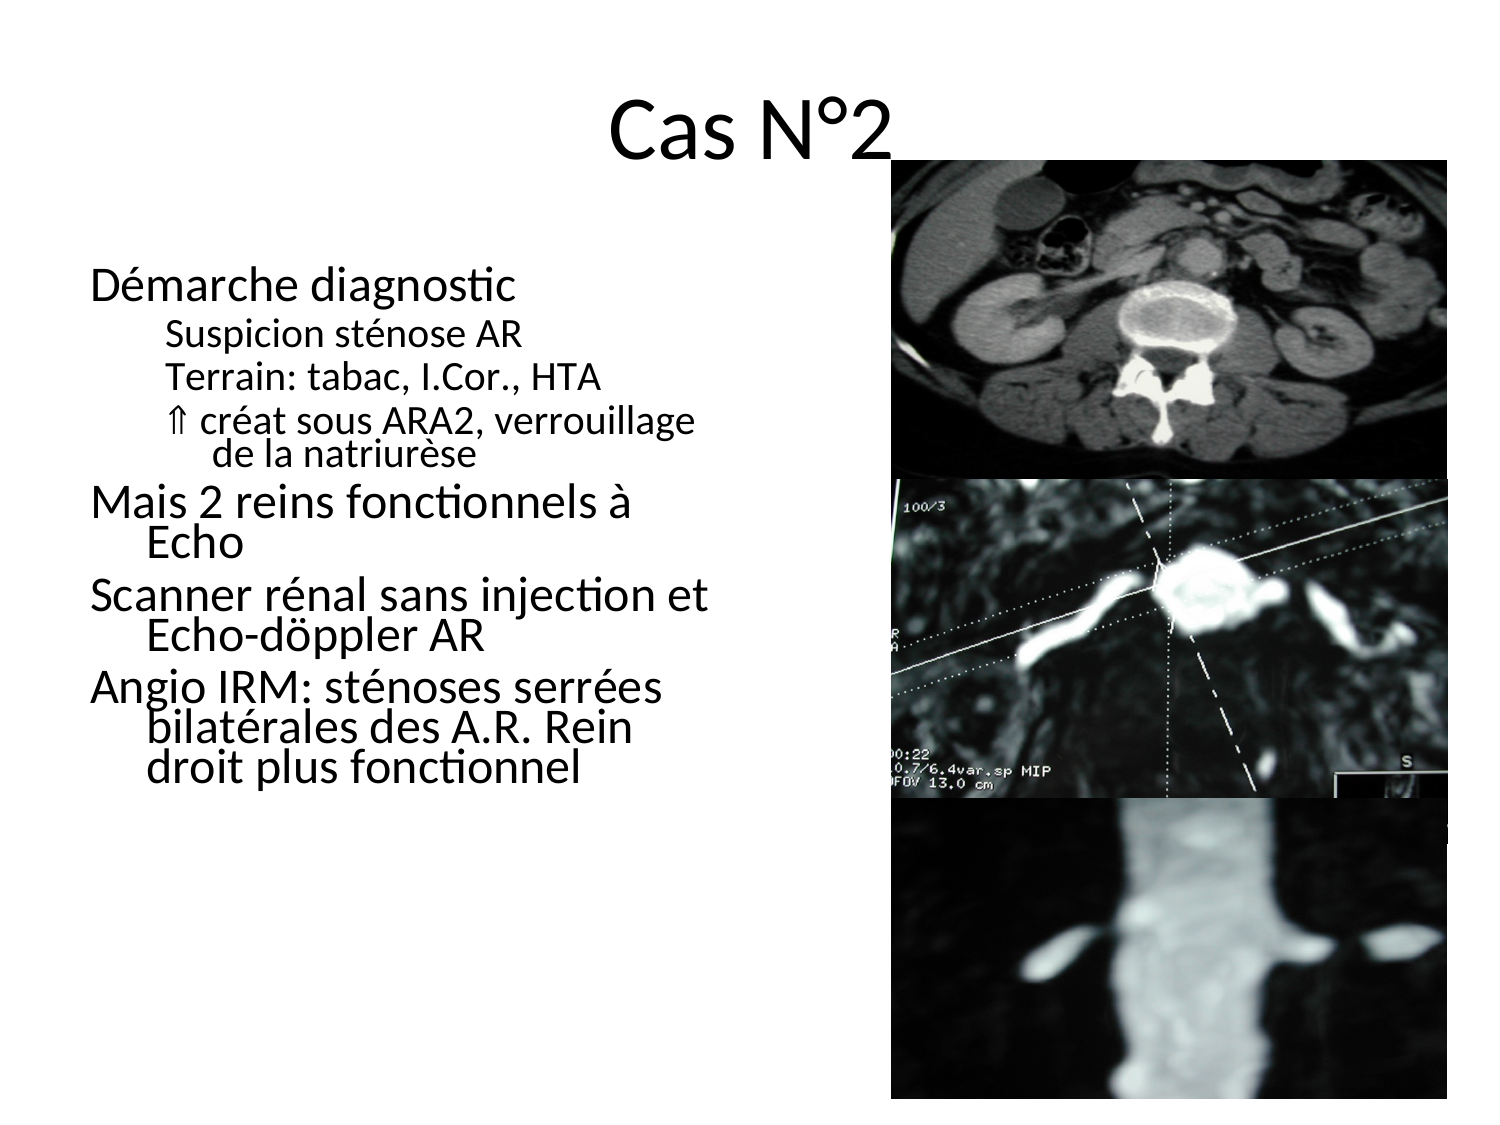

# Cas N°2
Démarche diagnostic
Suspicion sténose AR
Terrain: tabac, I.Cor., HTA
 créat sous ARA2, verrouillage de la natriurèse
Mais 2 reins fonctionnels à Echo
Scanner rénal sans injection et Echo-döppler AR
Angio IRM: sténoses serrées bilatérales des A.R. Rein droit plus fonctionnel